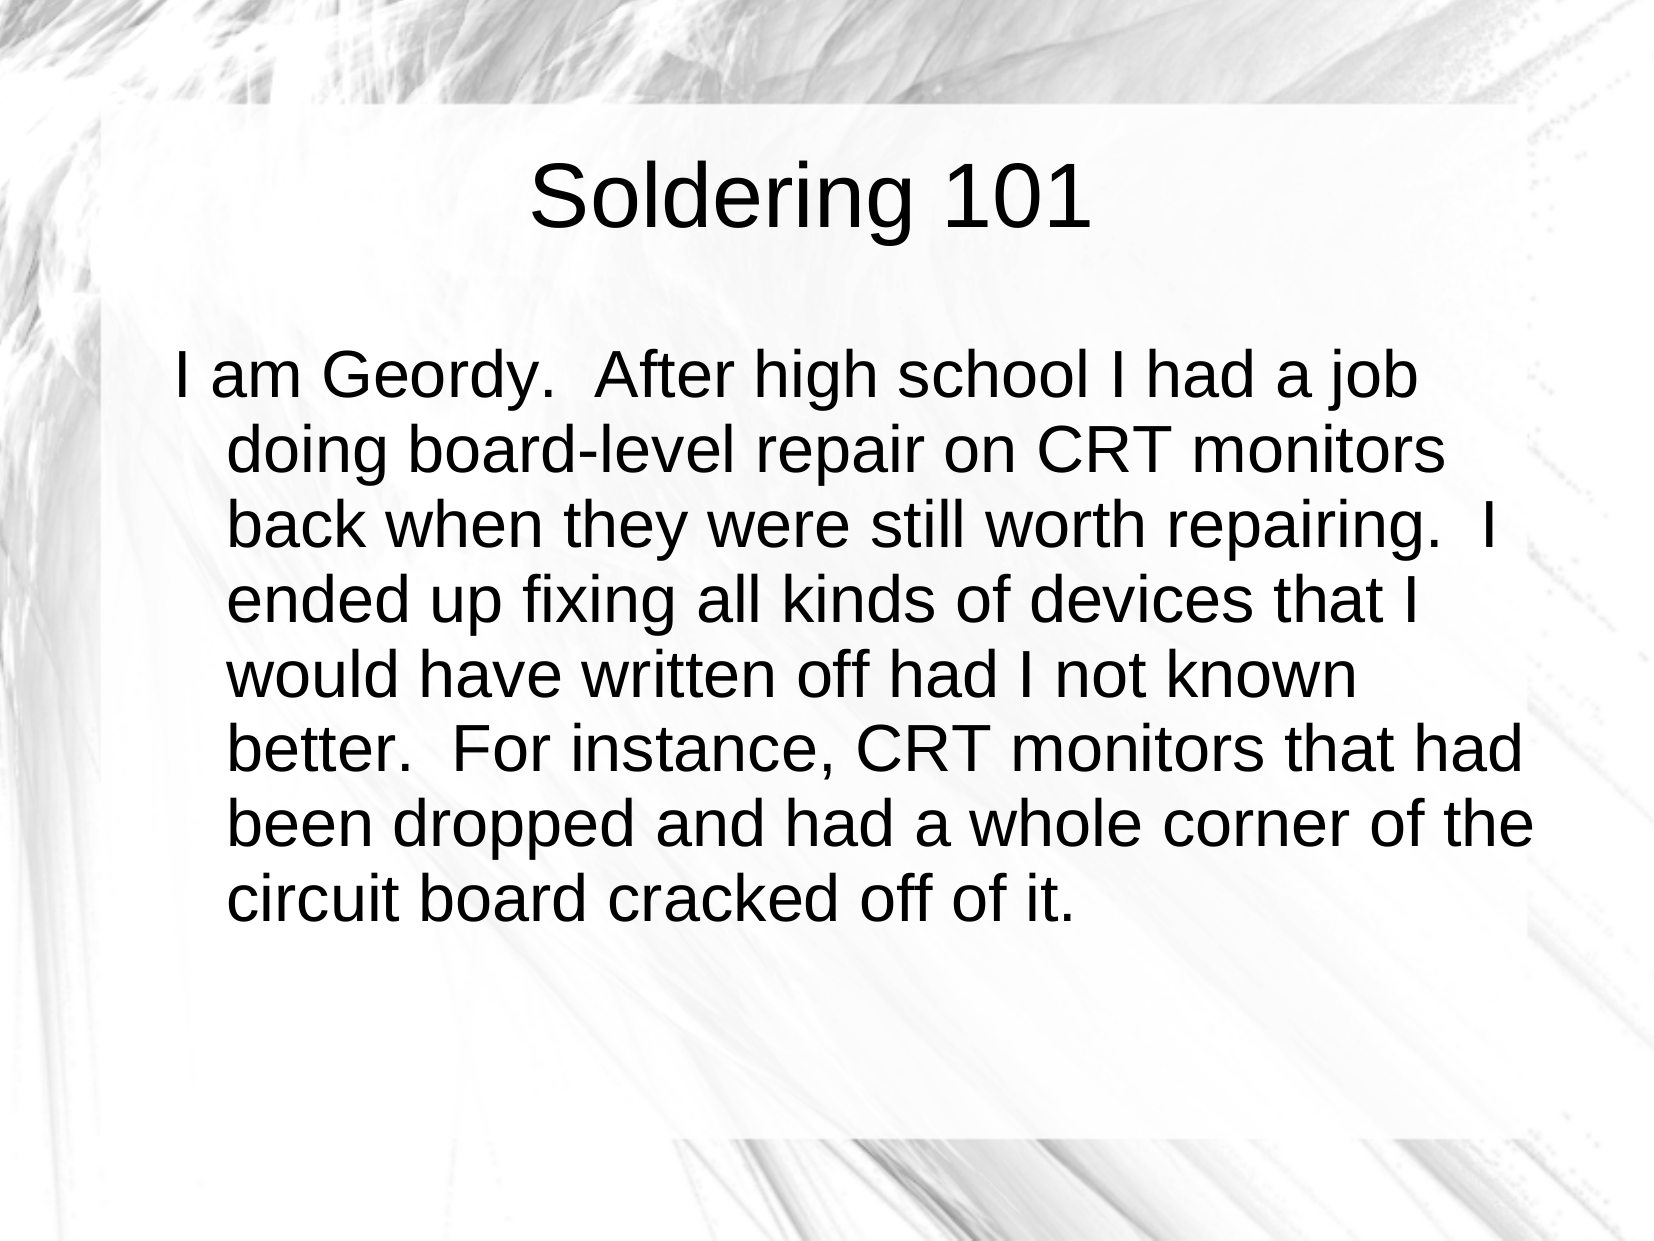

# Soldering 101
I am Geordy. After high school I had a job doing board-level repair on CRT monitors back when they were still worth repairing. I ended up fixing all kinds of devices that I would have written off had I not known better. For instance, CRT monitors that had been dropped and had a whole corner of the circuit board cracked off of it.